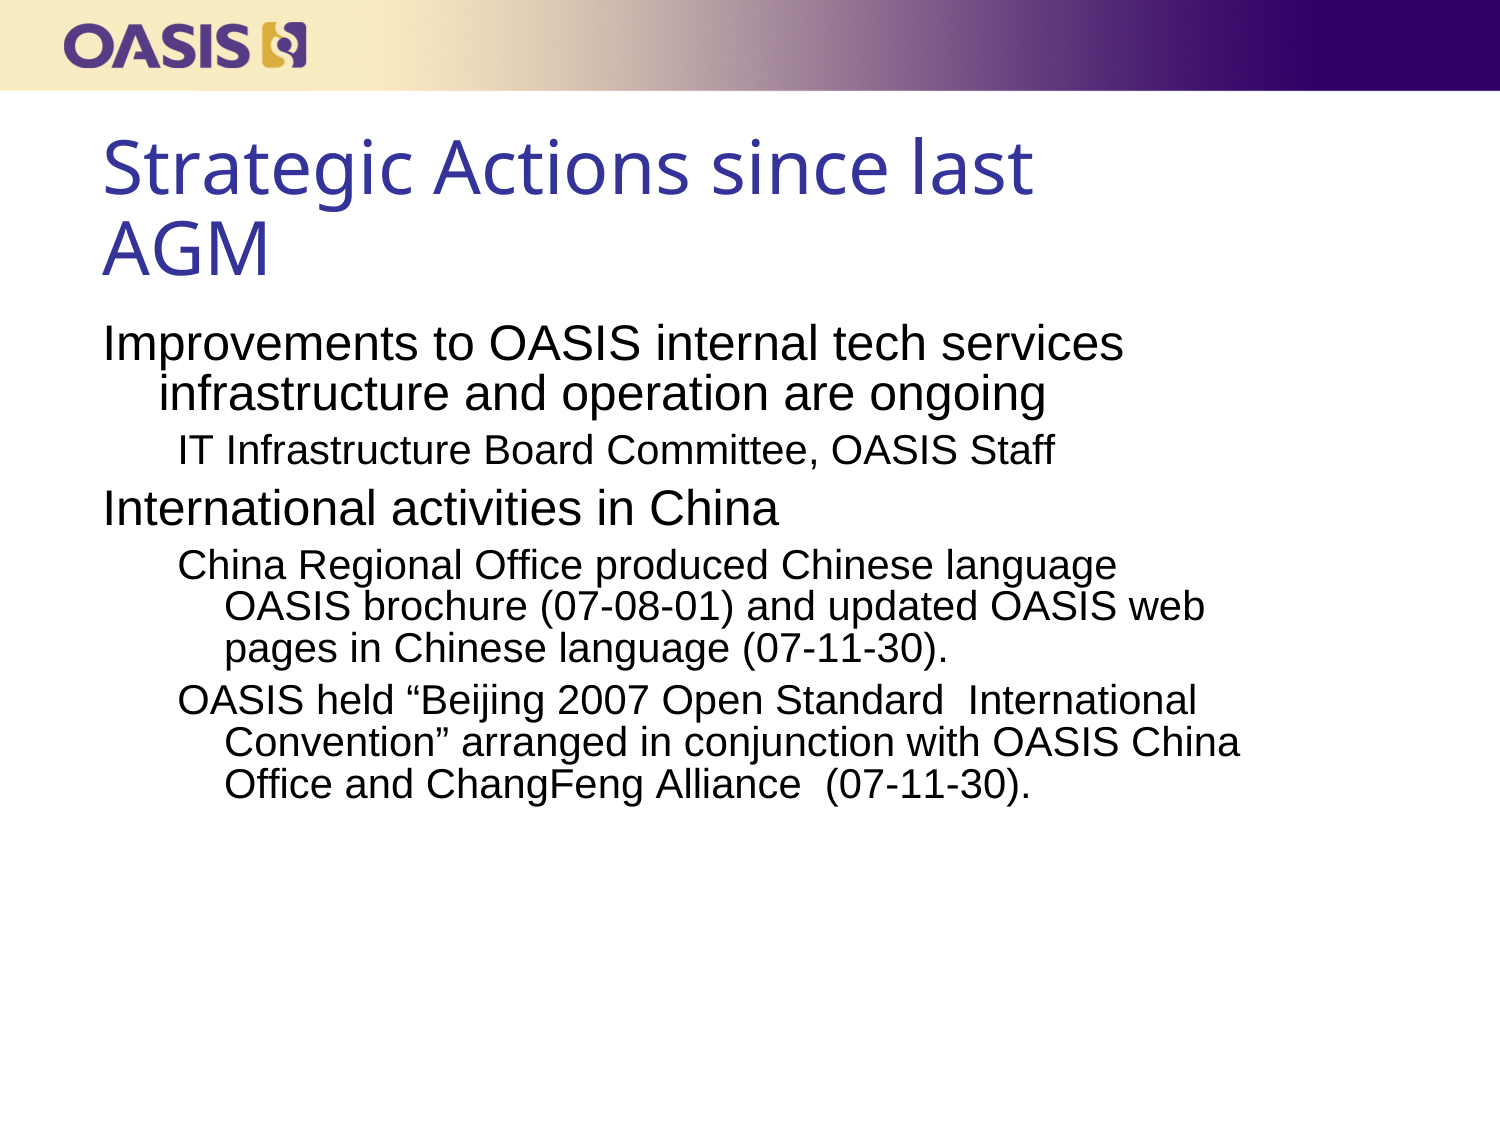

# Strategic Actions since last AGM
Improvements to OASIS internal tech services infrastructure and operation are ongoing
IT Infrastructure Board Committee, OASIS Staff
International activities in China
China Regional Office produced Chinese language OASIS brochure (07-08-01) and updated OASIS web pages in Chinese language (07-11-30).
OASIS held “Beijing 2007 Open Standard International Convention” arranged in conjunction with OASIS China Office and ChangFeng Alliance (07-11-30).